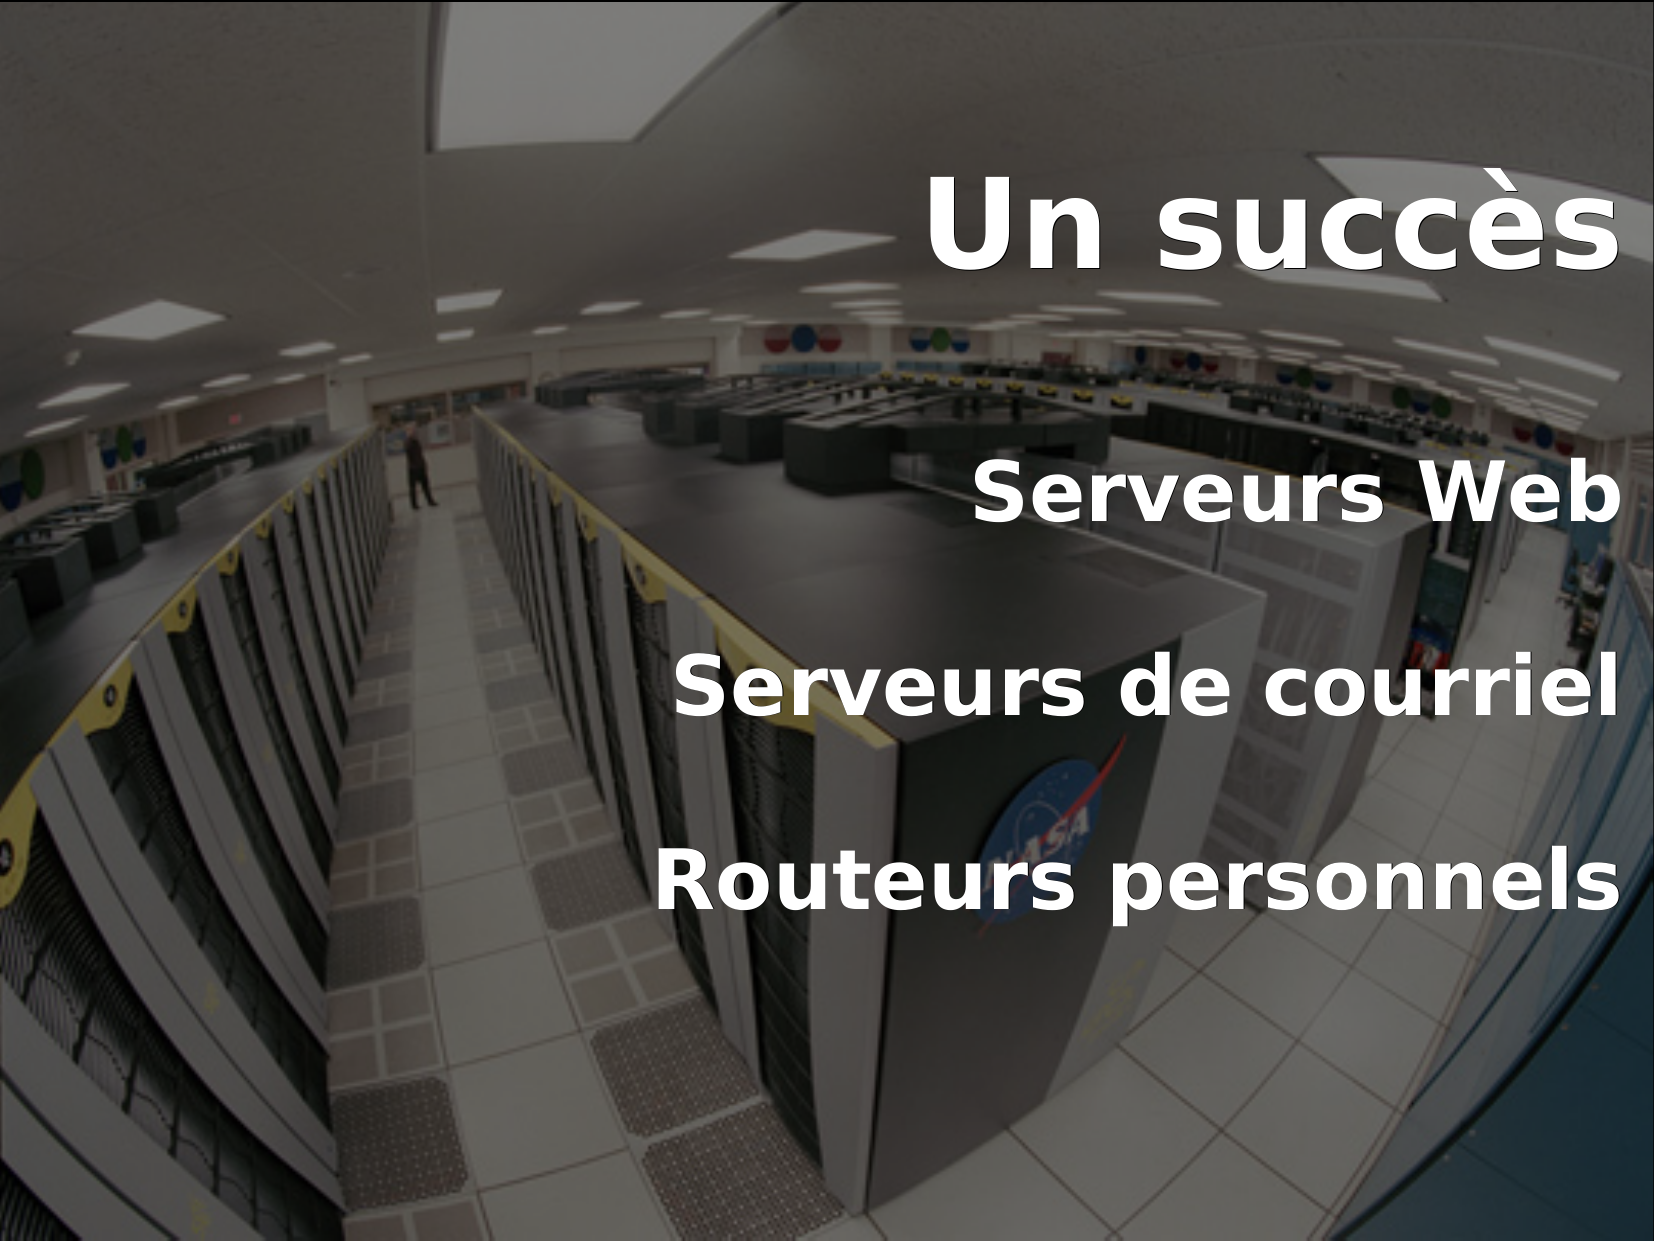

Un succès
Serveurs Web
Serveurs de courriel
Routeurs personnels